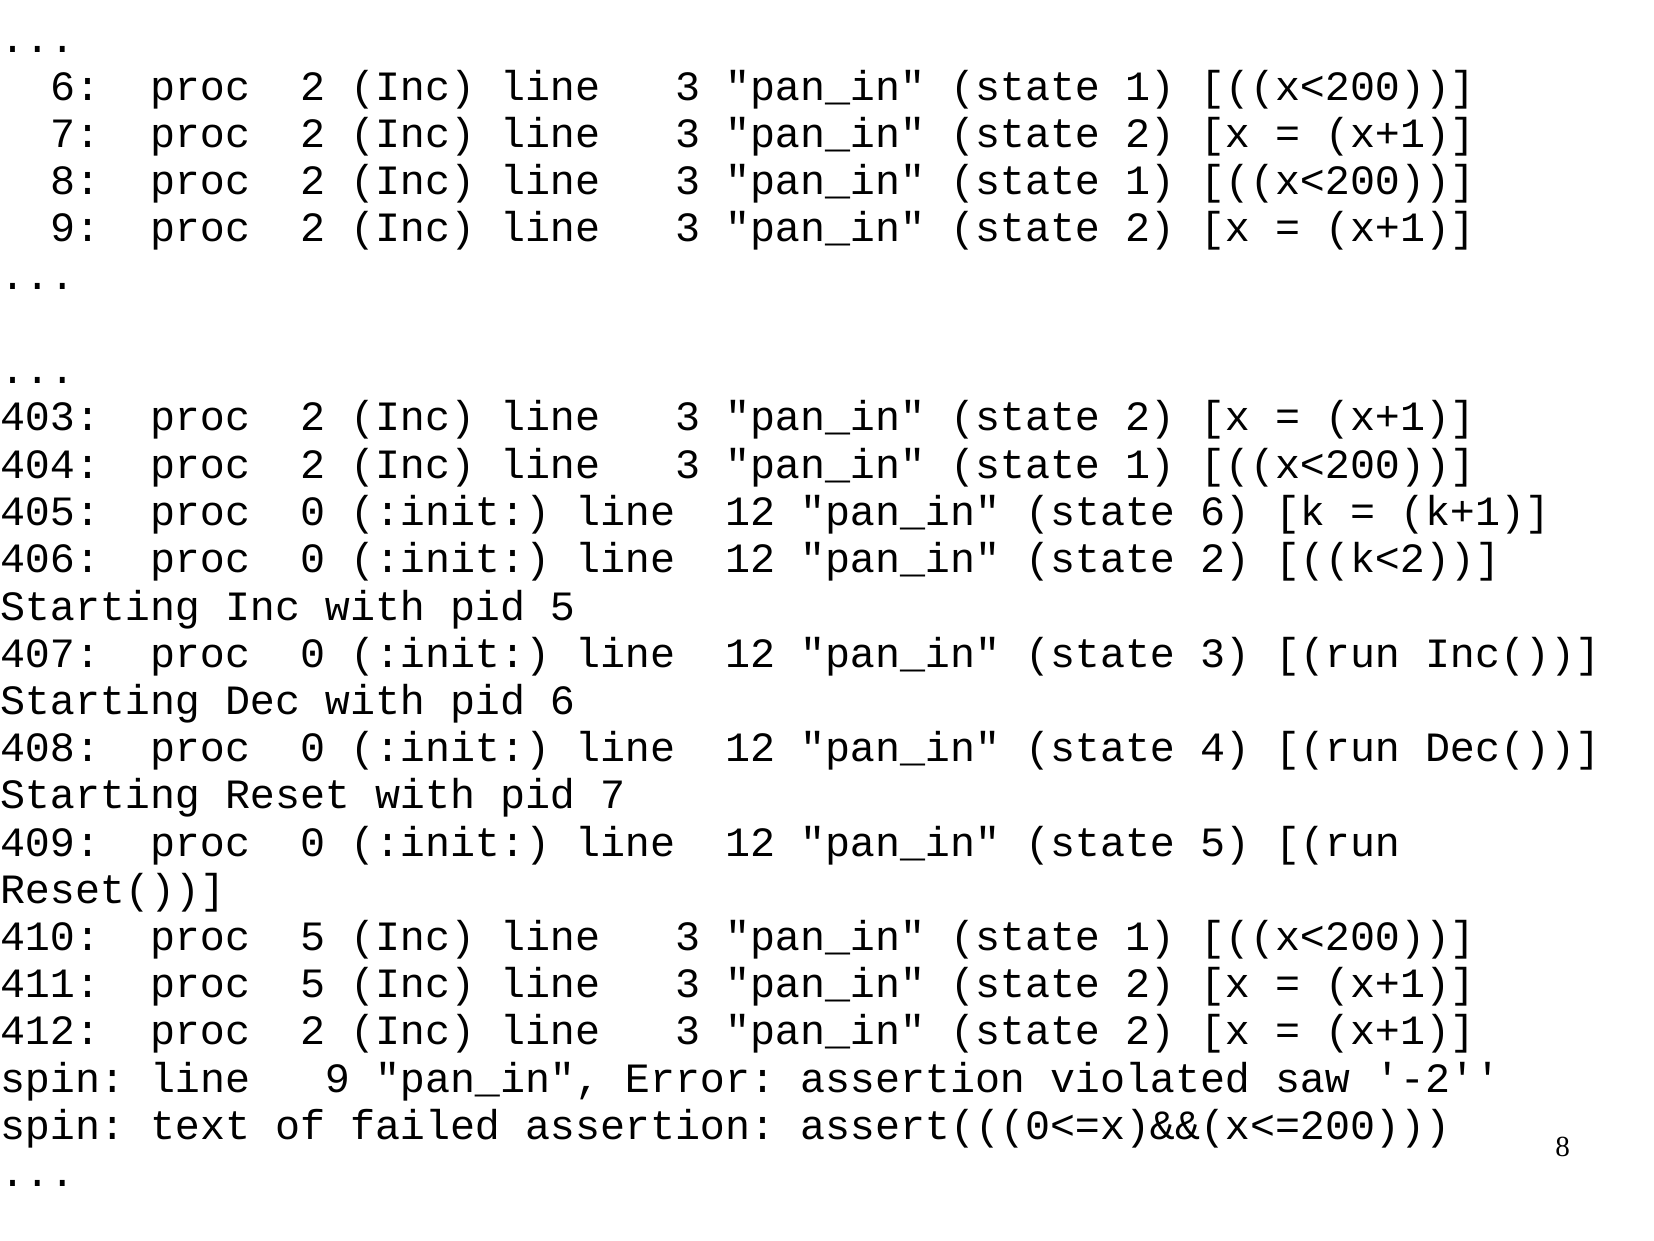

# ...
 6:	proc 2 (Inc) line 3 "pan_in" (state 1)	[((x<200))]
 7:	proc 2 (Inc) line 3 "pan_in" (state 2)	[x = (x+1)]
 8:	proc 2 (Inc) line 3 "pan_in" (state 1)	[((x<200))]
 9:	proc 2 (Inc) line 3 "pan_in" (state 2)	[x = (x+1)]
...
...
403:	proc 2 (Inc) line 3 "pan_in" (state 2)	[x = (x+1)]
404:	proc 2 (Inc) line 3 "pan_in" (state 1)	[((x<200))]
405:	proc 0 (:init:) line 12 "pan_in" (state 6)	[k = (k+1)]
406:	proc 0 (:init:) line 12 "pan_in" (state 2)	[((k<2))]
Starting Inc with pid 5
407:	proc 0 (:init:) line 12 "pan_in" (state 3)	[(run Inc())]
Starting Dec with pid 6
408:	proc 0 (:init:) line 12 "pan_in" (state 4)	[(run Dec())]
Starting Reset with pid 7
409:	proc 0 (:init:) line 12 "pan_in" (state 5)	[(run Reset())]
410:	proc 5 (Inc) line 3 "pan_in" (state 1)	[((x<200))]
411:	proc 5 (Inc) line 3 "pan_in" (state 2)	[x = (x+1)]
412:	proc 2 (Inc) line 3 "pan_in" (state 2)	[x = (x+1)]
spin: line 9 "pan_in", Error: assertion violated	saw '-2''
spin: text of failed assertion: assert(((0<=x)&&(x<=200)))
...
8